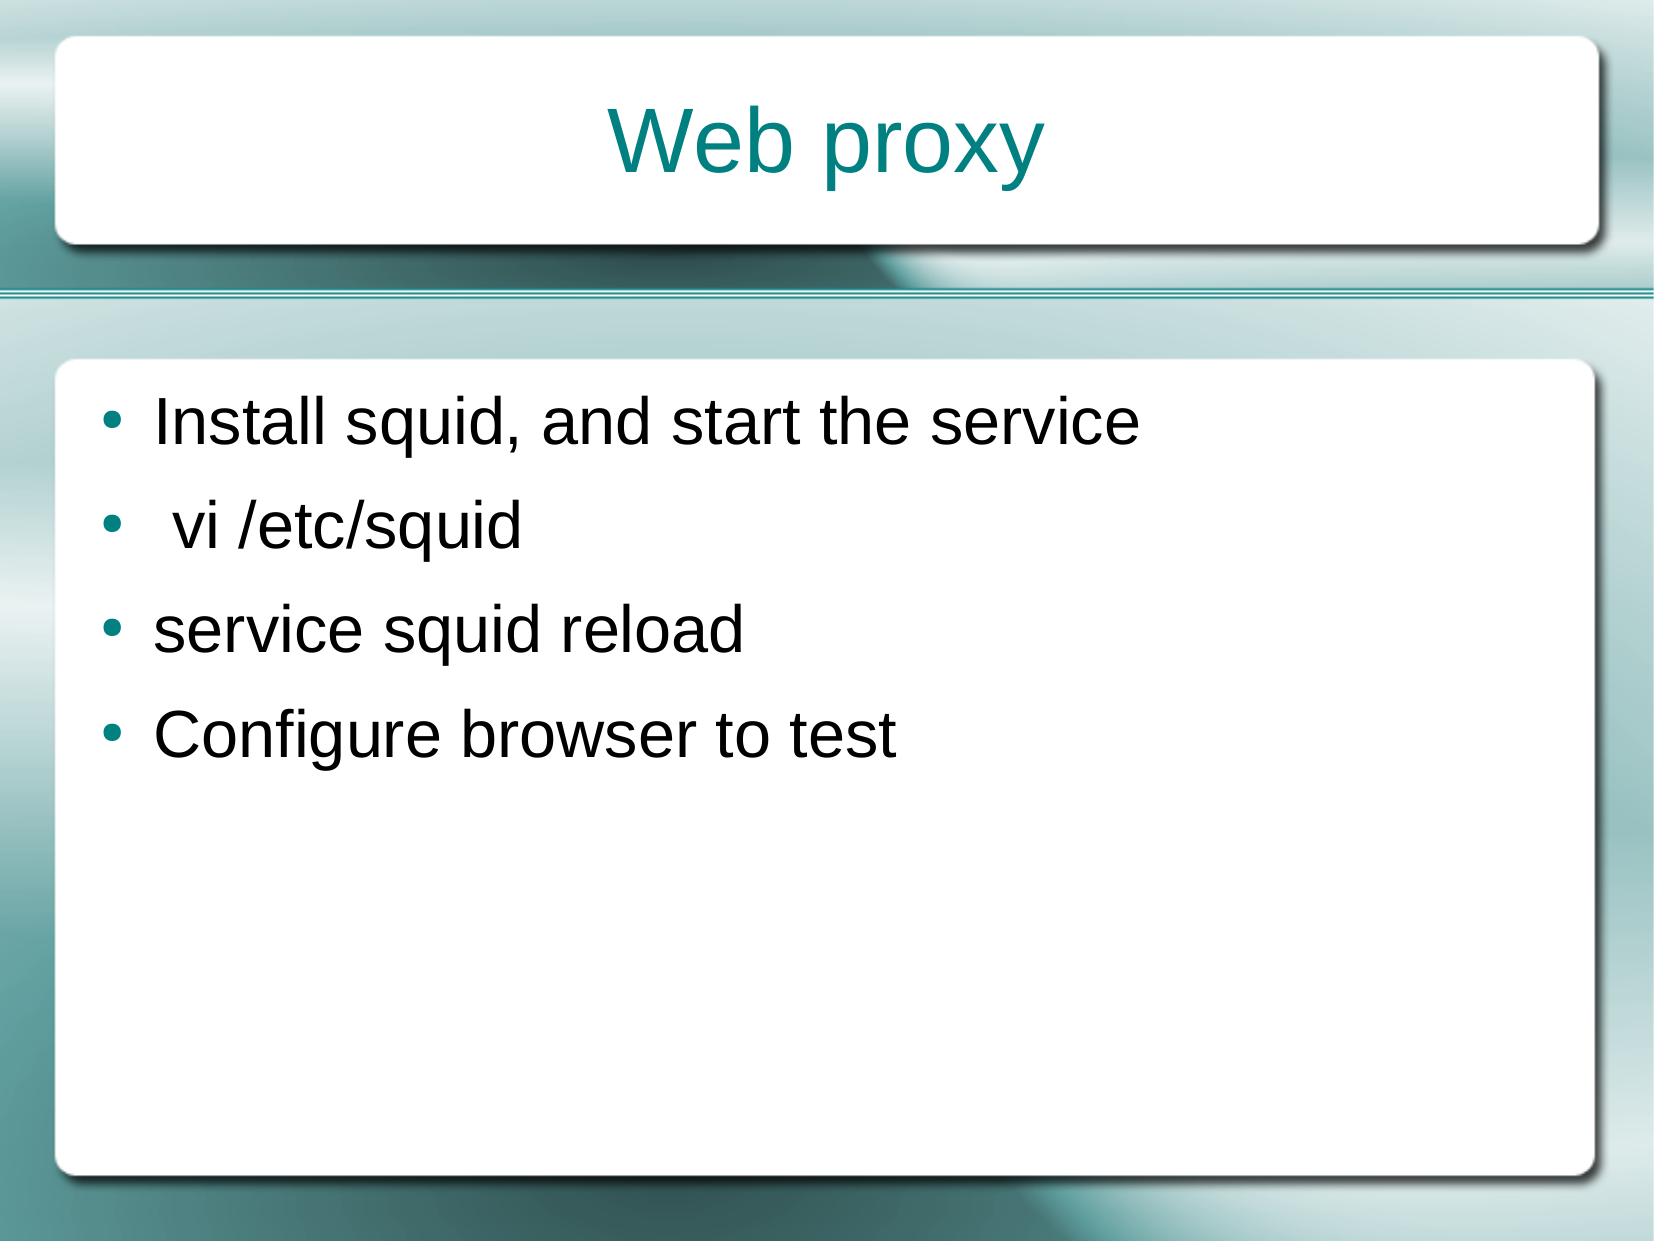

# Web proxy
Install squid, and start the service
 vi /etc/squid
service squid reload
Configure browser to test